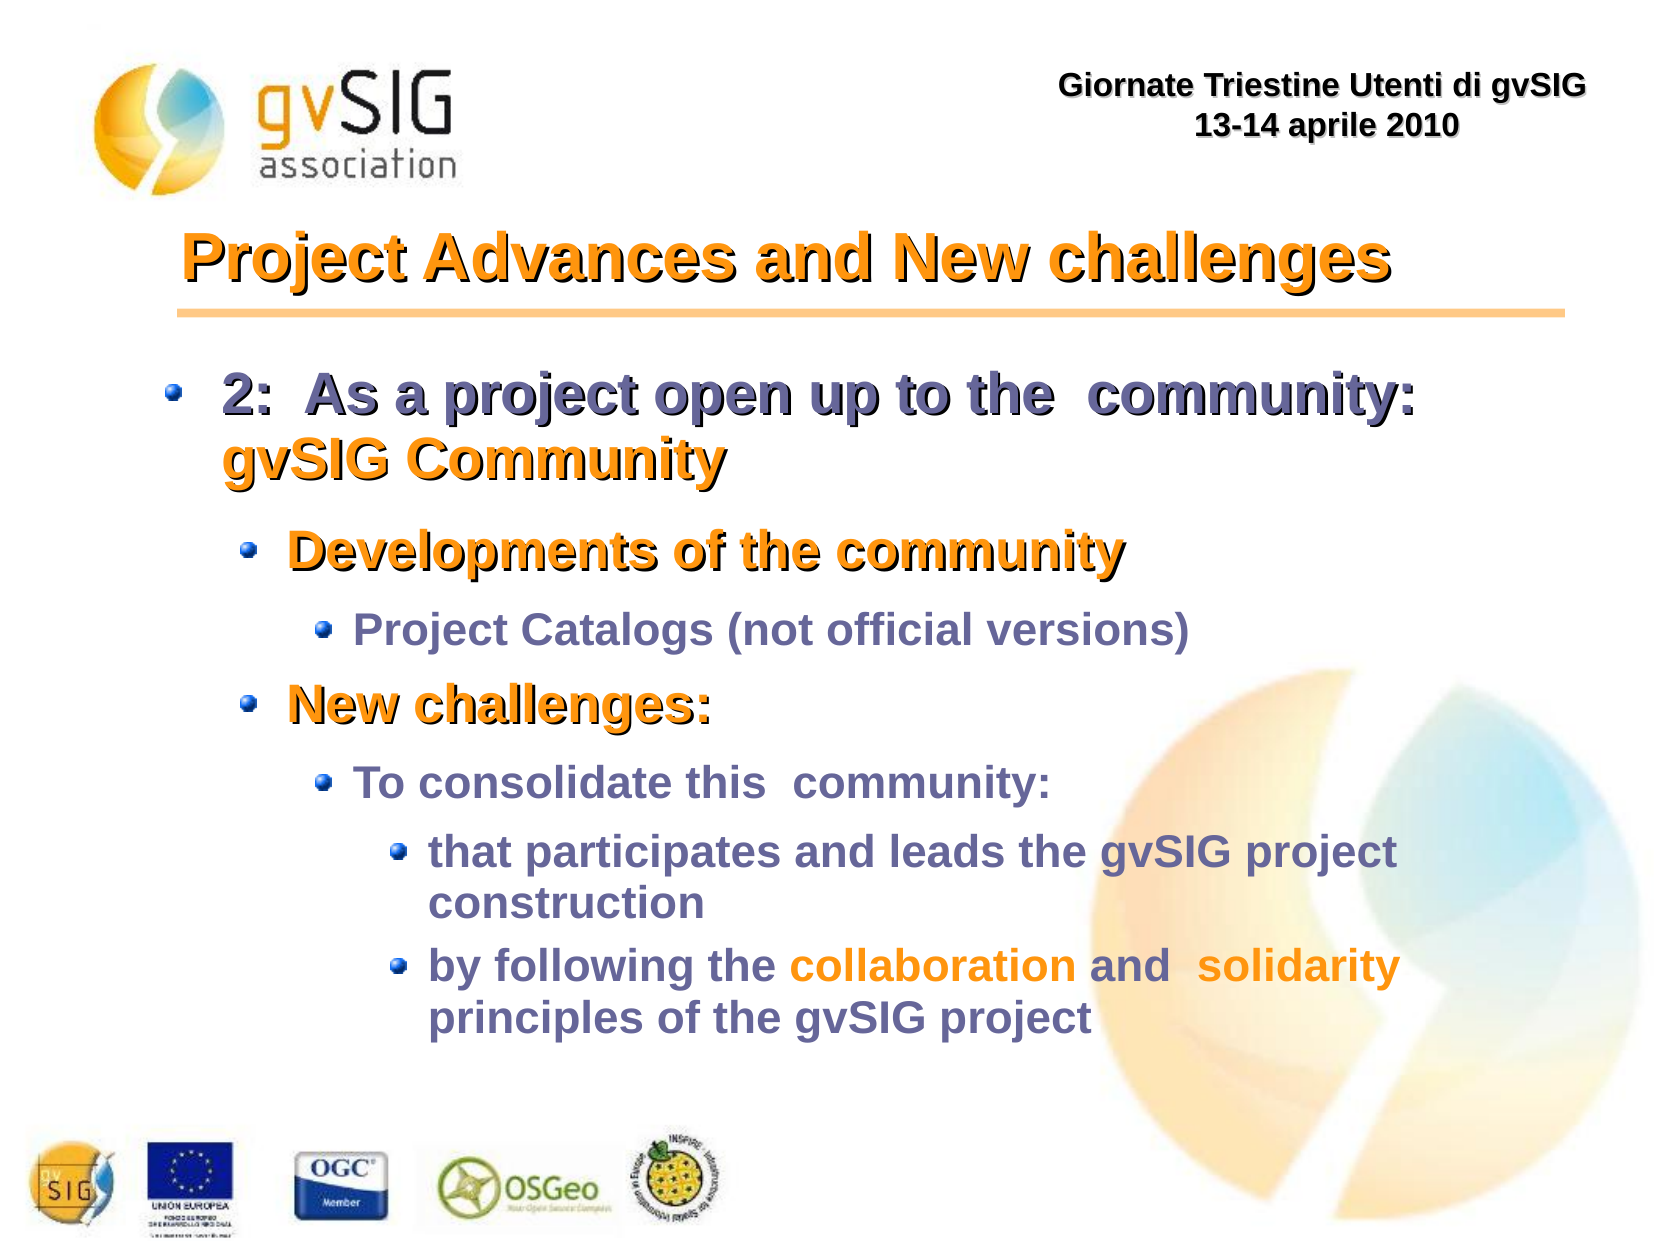

Project Advances and New challenges
# 2: As a project open up to the community: gvSIG Community
Developments of the community
Project Catalogs (not official versions)
New challenges:
To consolidate this community:
that participates and leads the gvSIG project construction
by following the collaboration and solidarity principles of the gvSIG project
XT